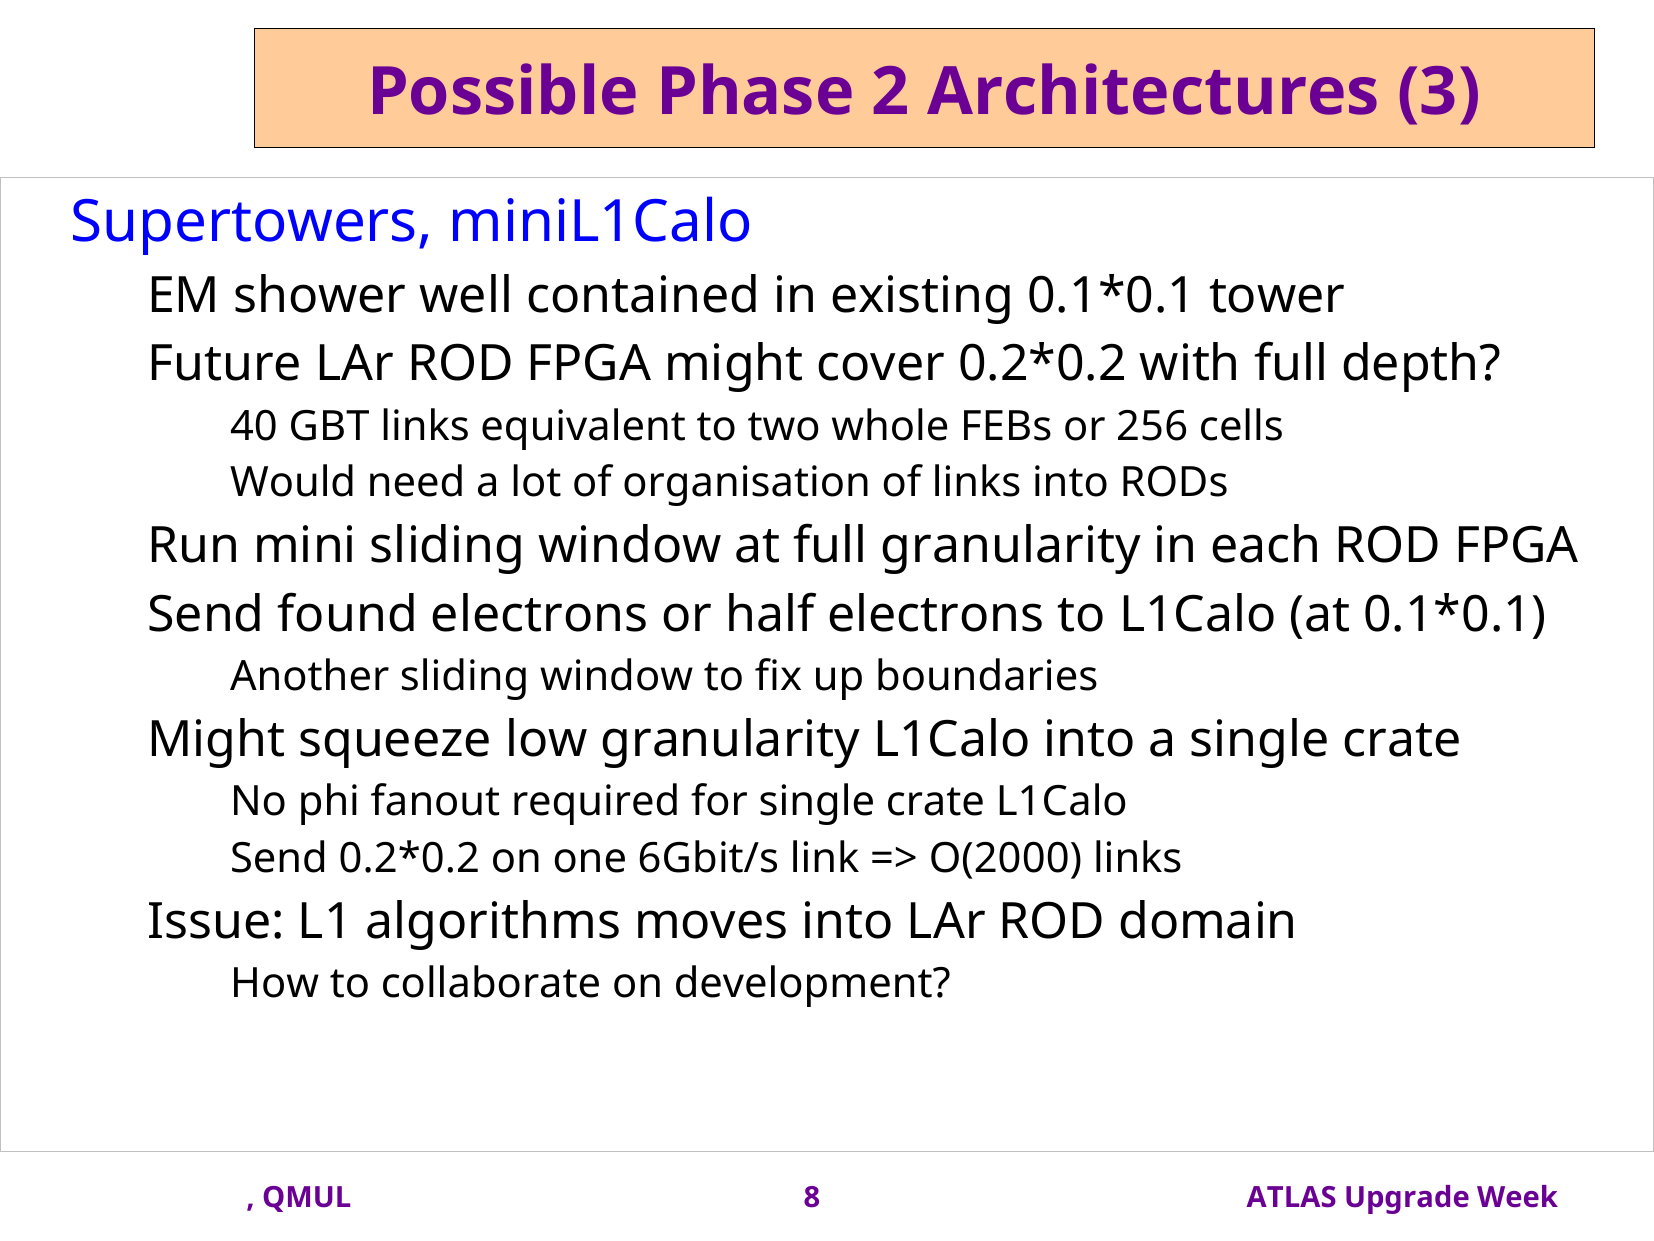

# Possible Phase 2 Architectures (3)
Supertowers, miniL1Calo
EM shower well contained in existing 0.1*0.1 tower
Future LAr ROD FPGA might cover 0.2*0.2 with full depth?
40 GBT links equivalent to two whole FEBs or 256 cells
Would need a lot of organisation of links into RODs
Run mini sliding window at full granularity in each ROD FPGA
Send found electrons or half electrons to L1Calo (at 0.1*0.1)
Another sliding window to fix up boundaries
Might squeeze low granularity L1Calo into a single crate
No phi fanout required for single crate L1Calo
Send 0.2*0.2 on one 6Gbit/s link => O(2000) links
Issue: L1 algorithms moves into LAr ROD domain
How to collaborate on development?